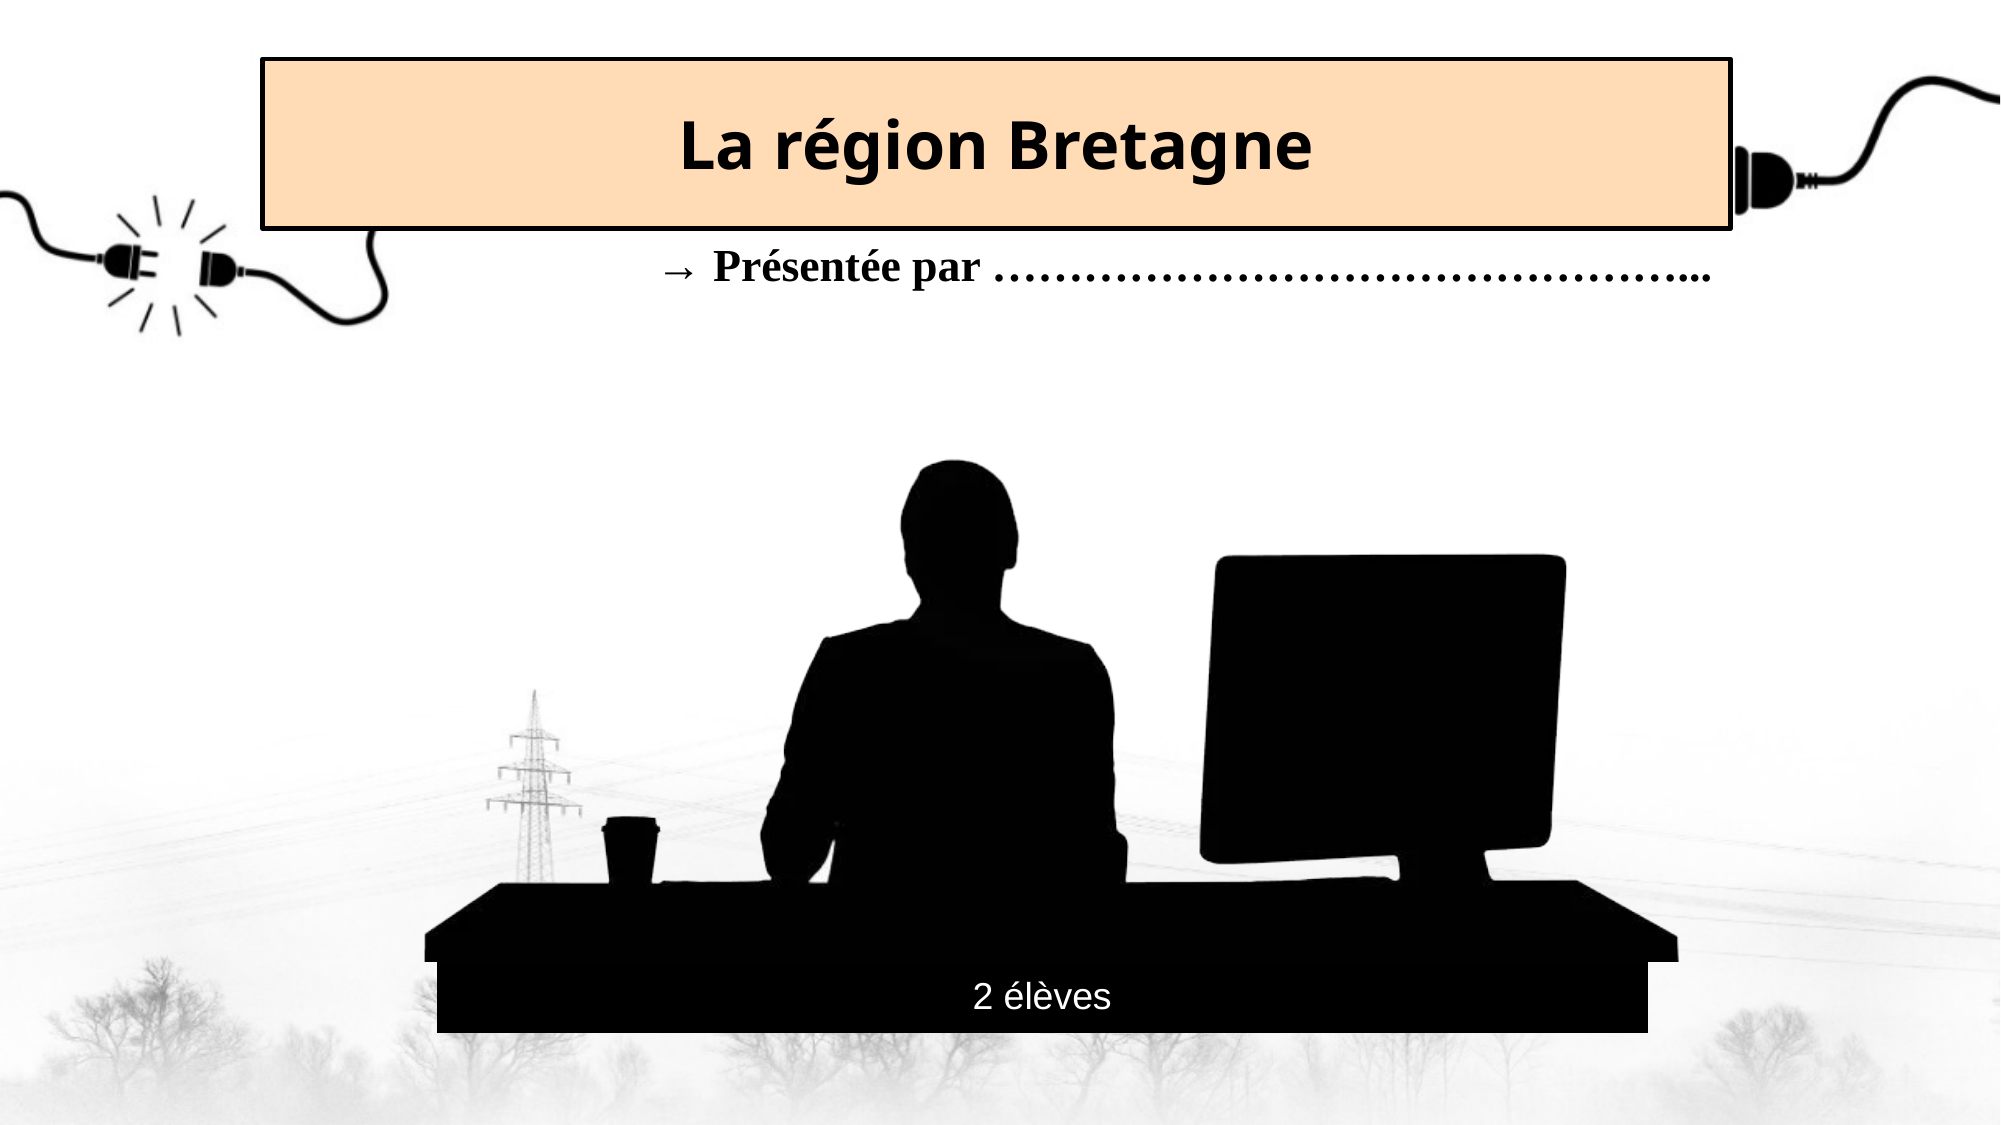

La région Bretagne
→ Présentée par ………………………………………...
2 élèves